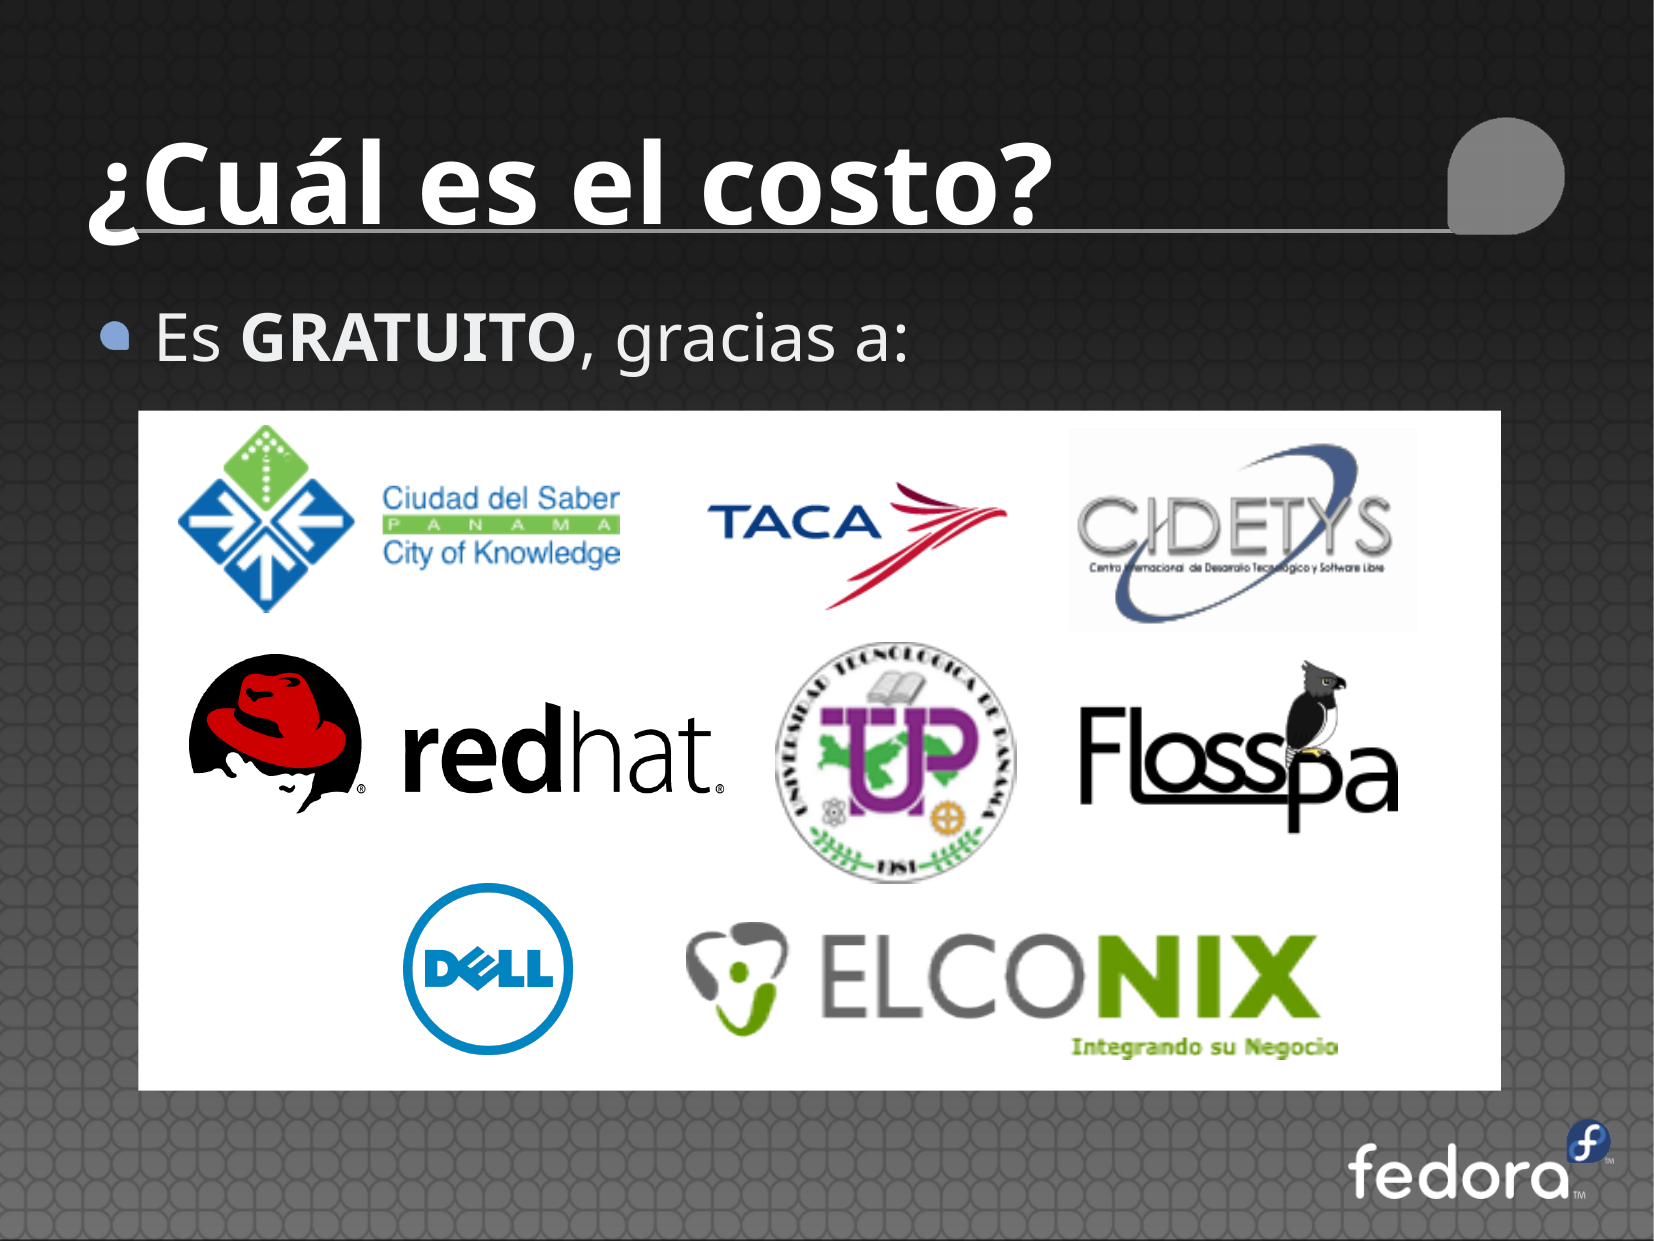

# ¿Cuál es el costo?
Es GRATUITO, gracias a: